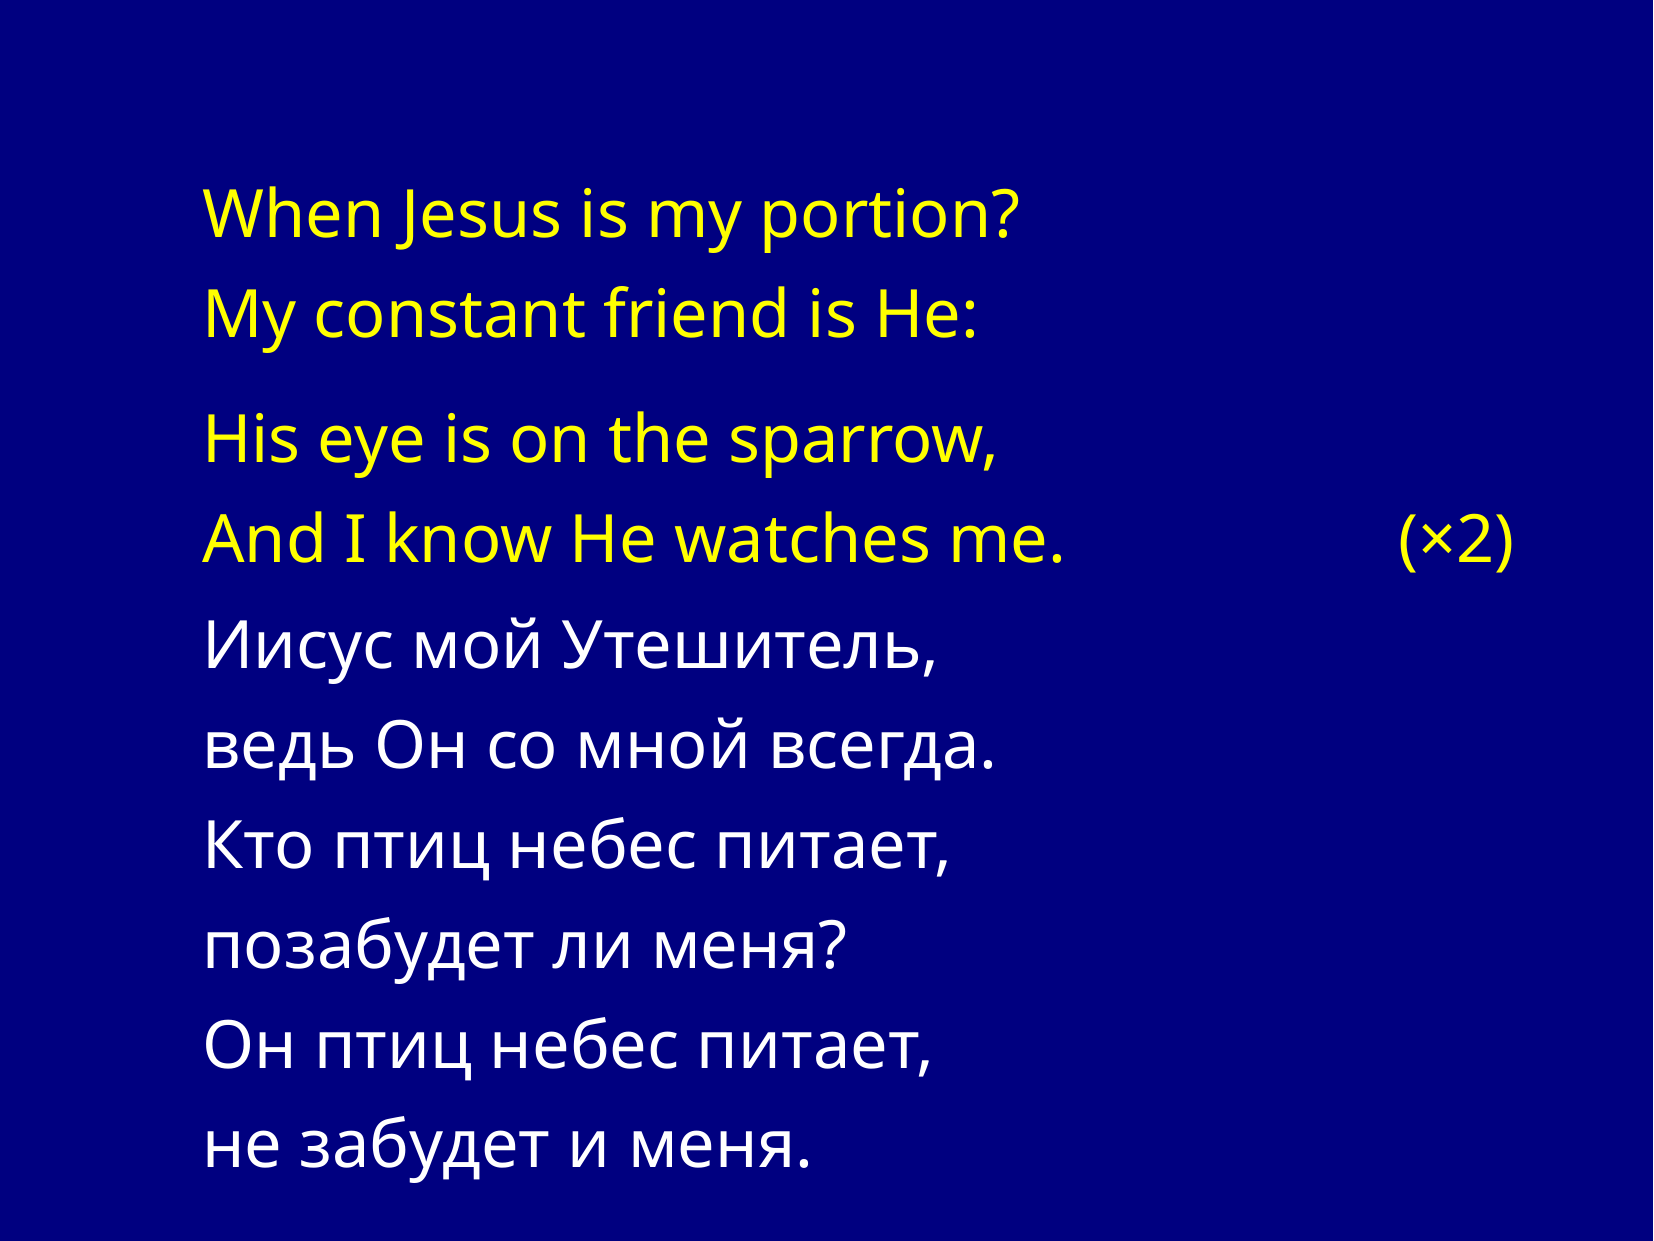

When Jesus is my portion?
	My constant friend is He:
	His eye is on the sparrow,
	And I know He watches me.	(×2)
	Иисус мой Утешитель,
	ведь Он со мной всегда.
	Кто птиц небес питает,
	позабудет ли меня?
	Он птиц небес питает,
	не забудет и меня.